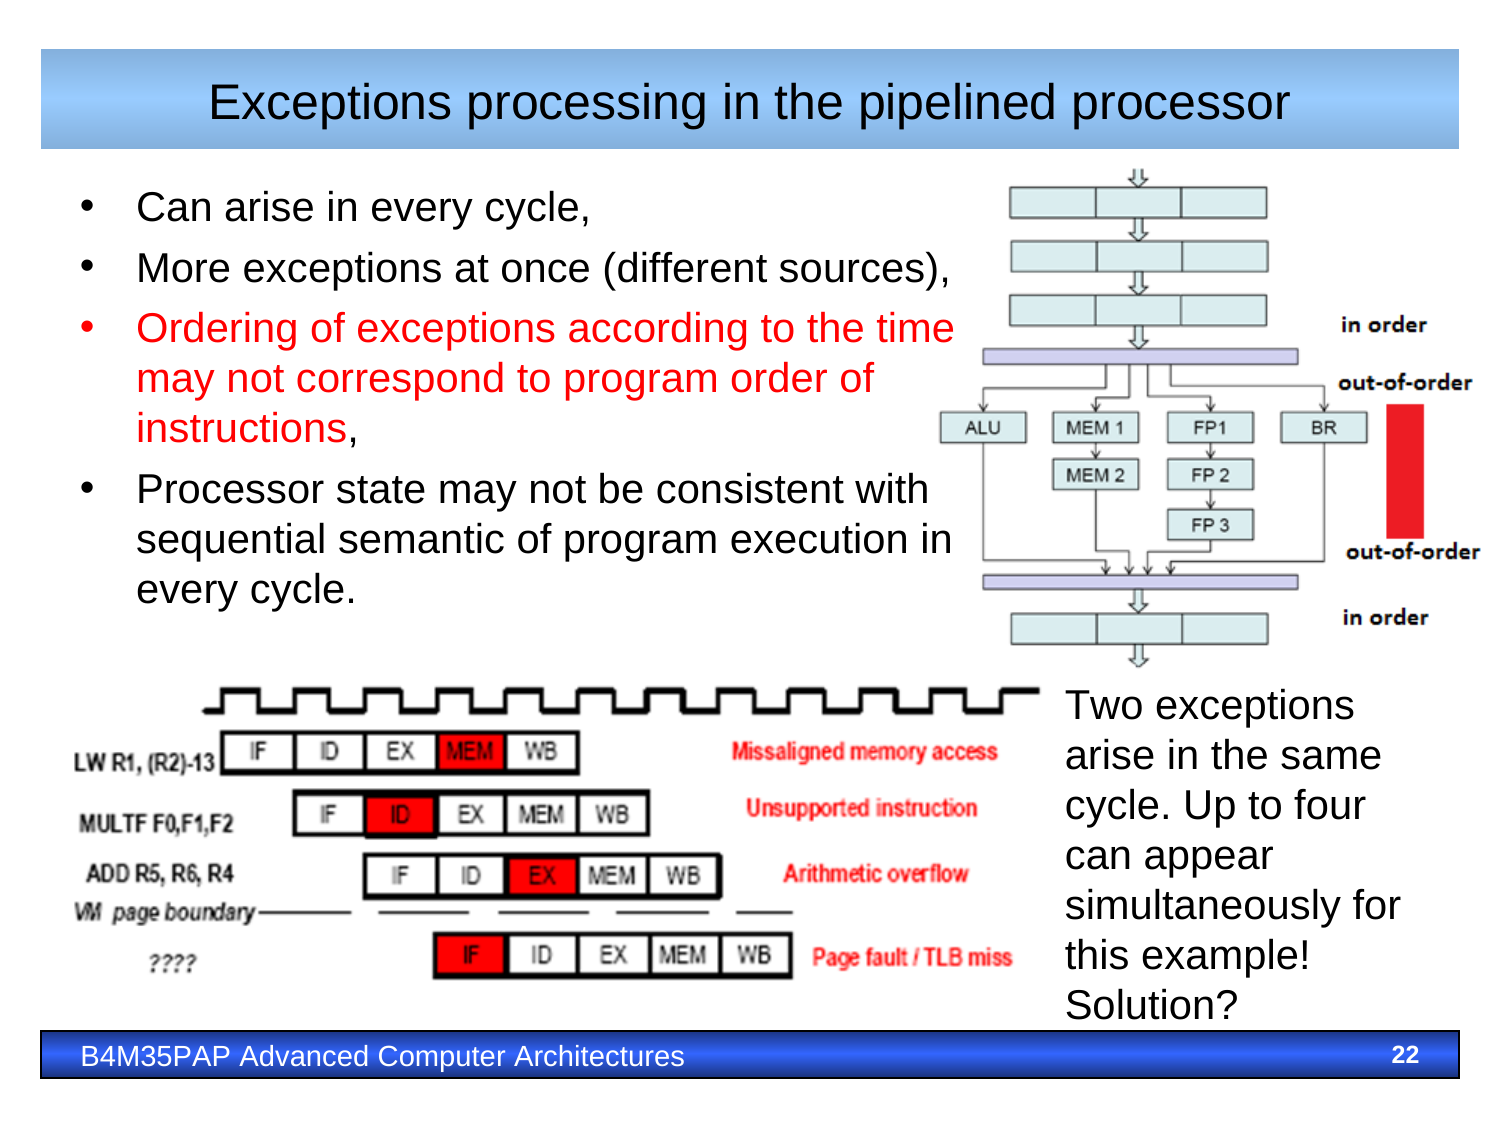

# Exceptions processing in the pipelined processor
Can arise in every cycle,
More exceptions at once (different sources),
Ordering of exceptions according to the time may not correspond to program order of instructions,
Processor state may not be consistent with sequential semantic of program execution in every cycle.
Two exceptions arise in the same cycle. Up to four can appear simultaneously for this example! Solution?